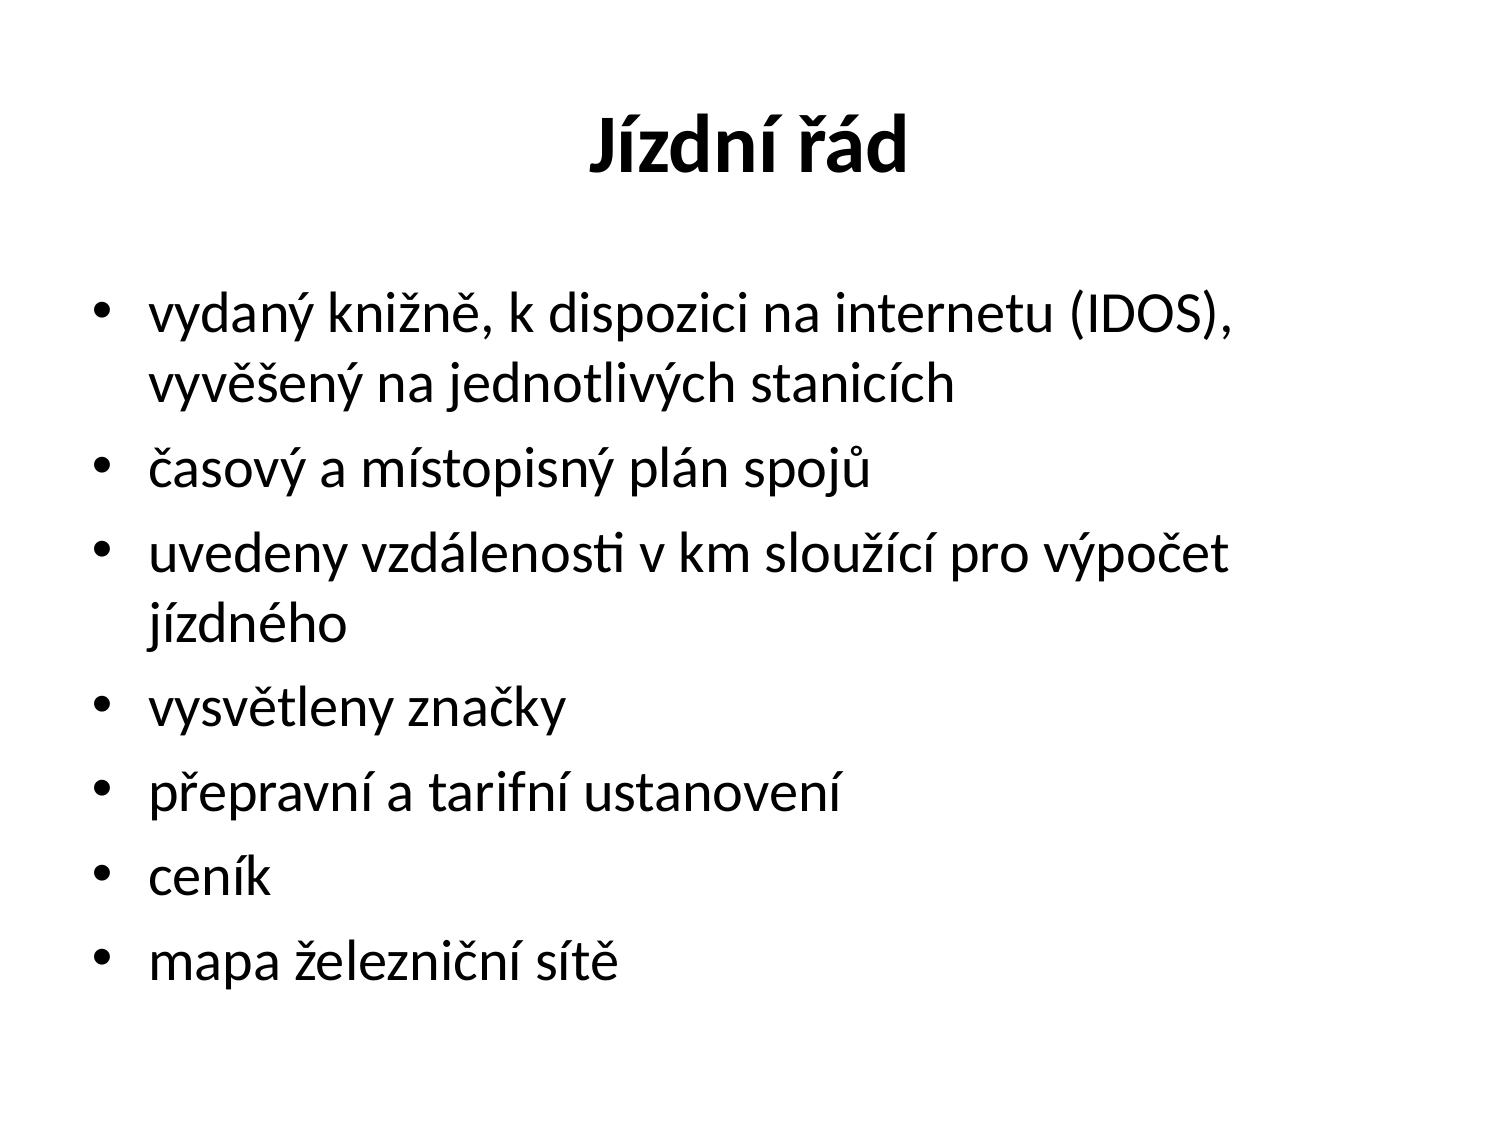

# Jízdní řád
vydaný knižně, k dispozici na internetu (IDOS), vyvěšený na jednotlivých stanicích
časový a místopisný plán spojů
uvedeny vzdálenosti v km sloužící pro výpočet jízdného
vysvětleny značky
přepravní a tarifní ustanovení
ceník
mapa železniční sítě